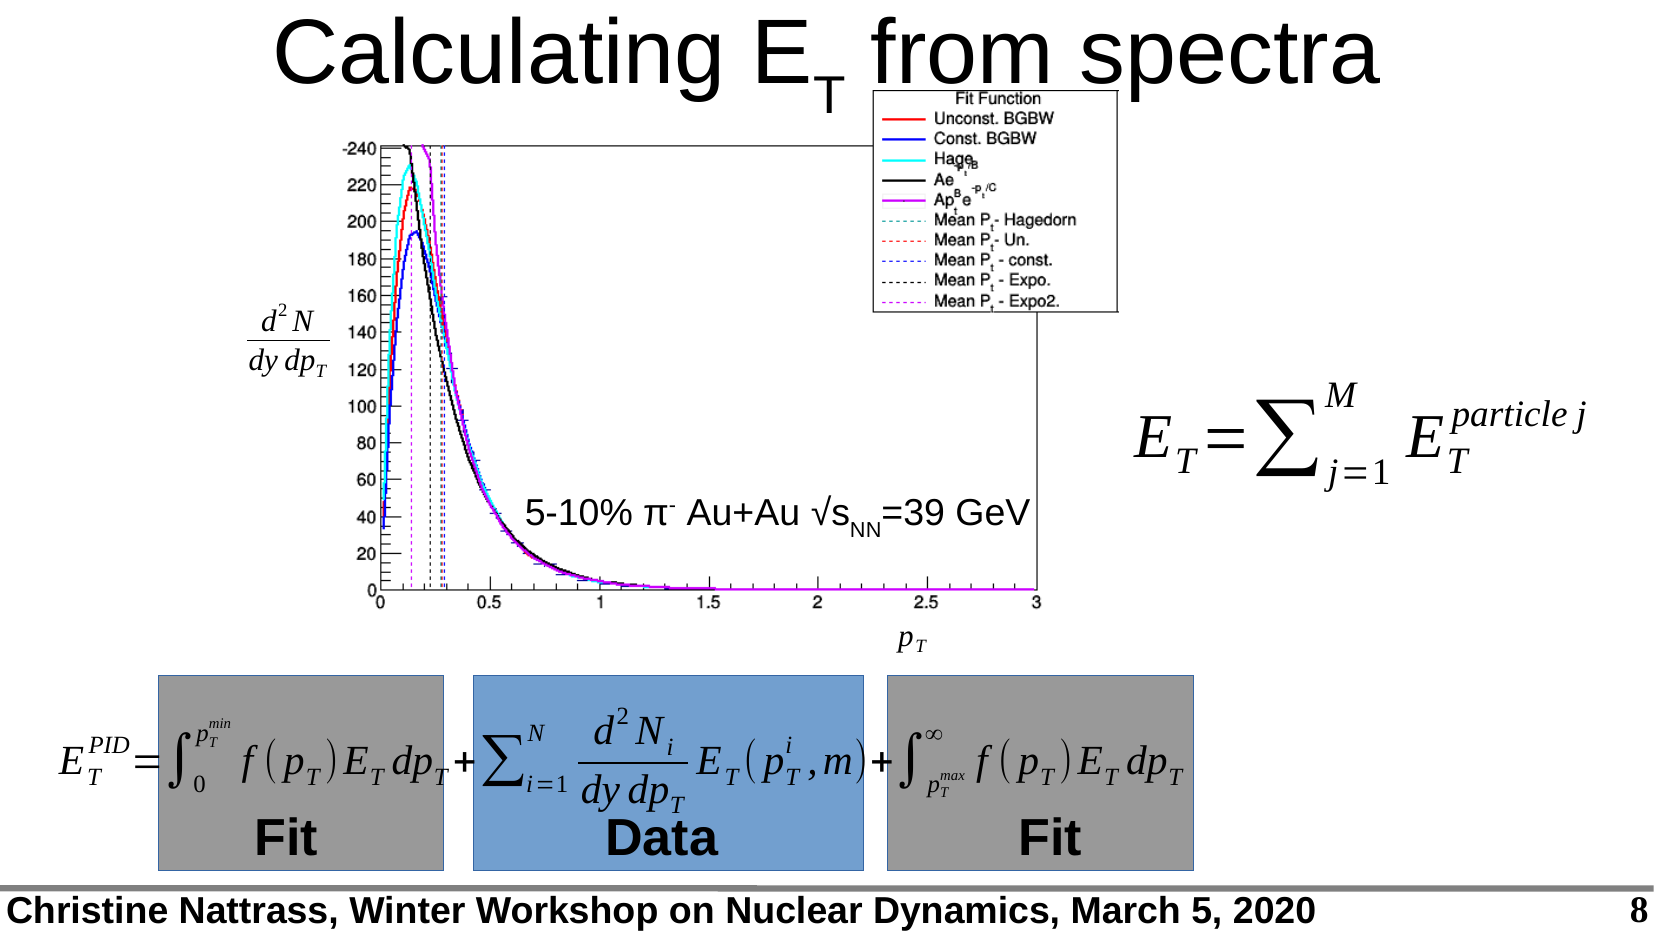

# Calculating ET from spectra
5-10% π- Au+Au √sNN=39 GeV
Fit
Data
Fit
8